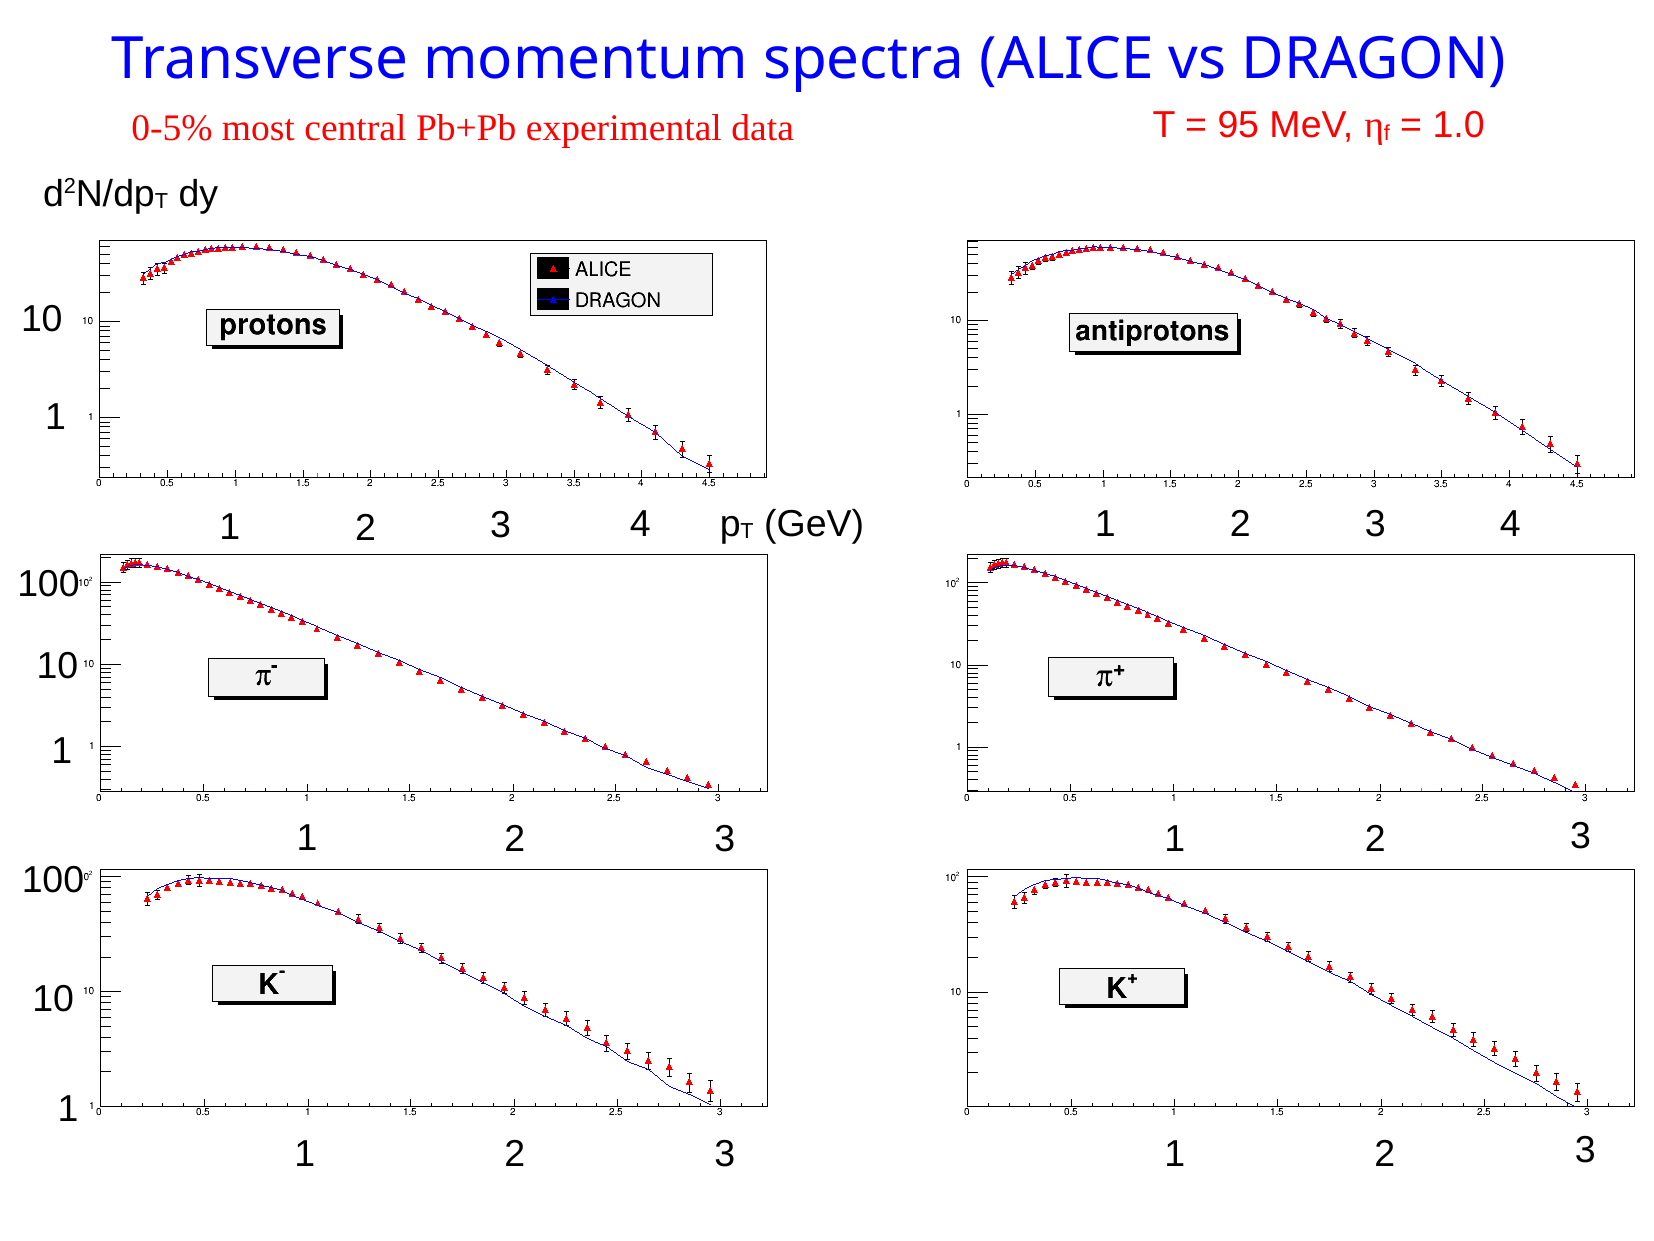

Transverse momentum spectra (ALICE vs DRAGON)
T = 95 MeV, ηf = 1.0
0-5% most central Pb+Pb experimental data
d2N/dpT dy
10
1
4
pT (GeV)
1
2
3
4
3
1
2
100
10
1
3
1
2
3
1
2
100
10
1
3
1
2
3
1
2